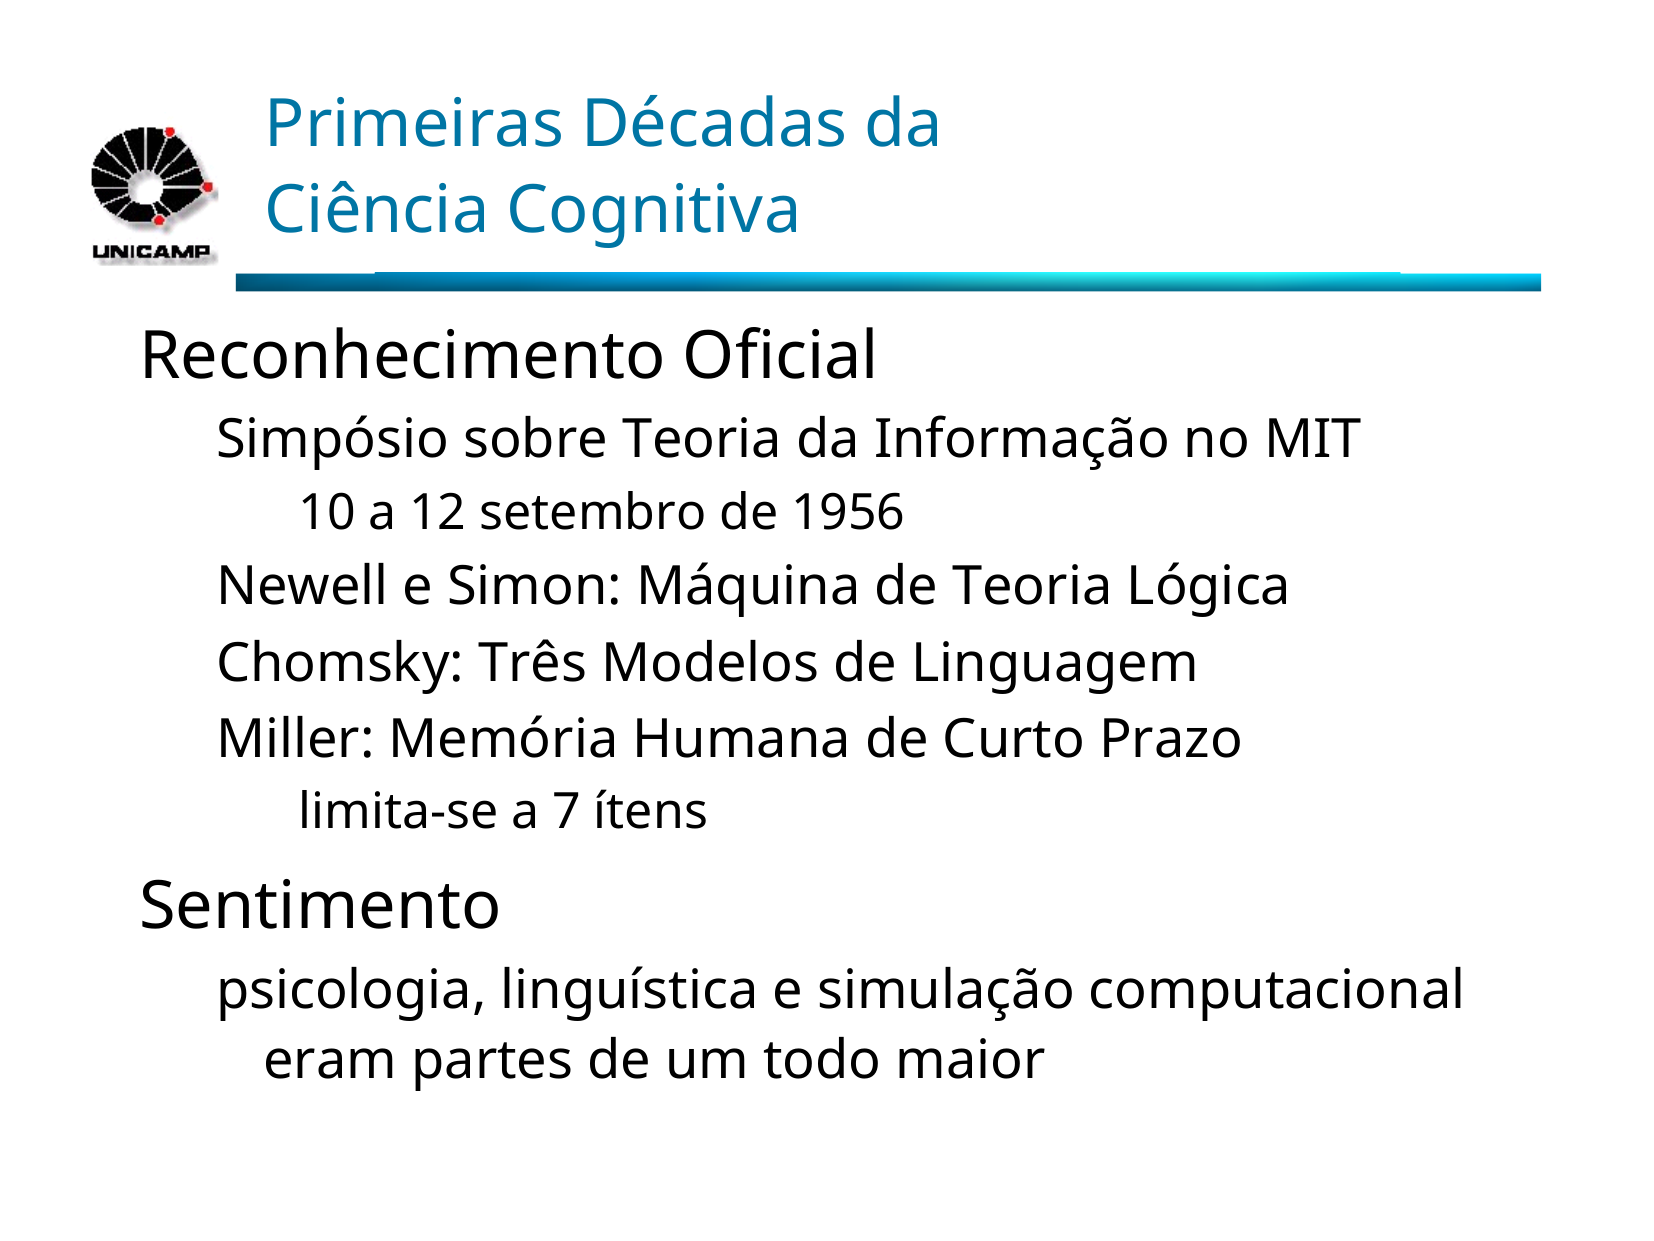

# Primeiras Décadas da Ciência Cognitiva
Reconhecimento Oficial
Simpósio sobre Teoria da Informação no MIT
10 a 12 setembro de 1956
Newell e Simon: Máquina de Teoria Lógica
Chomsky: Três Modelos de Linguagem
Miller: Memória Humana de Curto Prazo
limita-se a 7 ítens
Sentimento
psicologia, linguística e simulação computacional eram partes de um todo maior